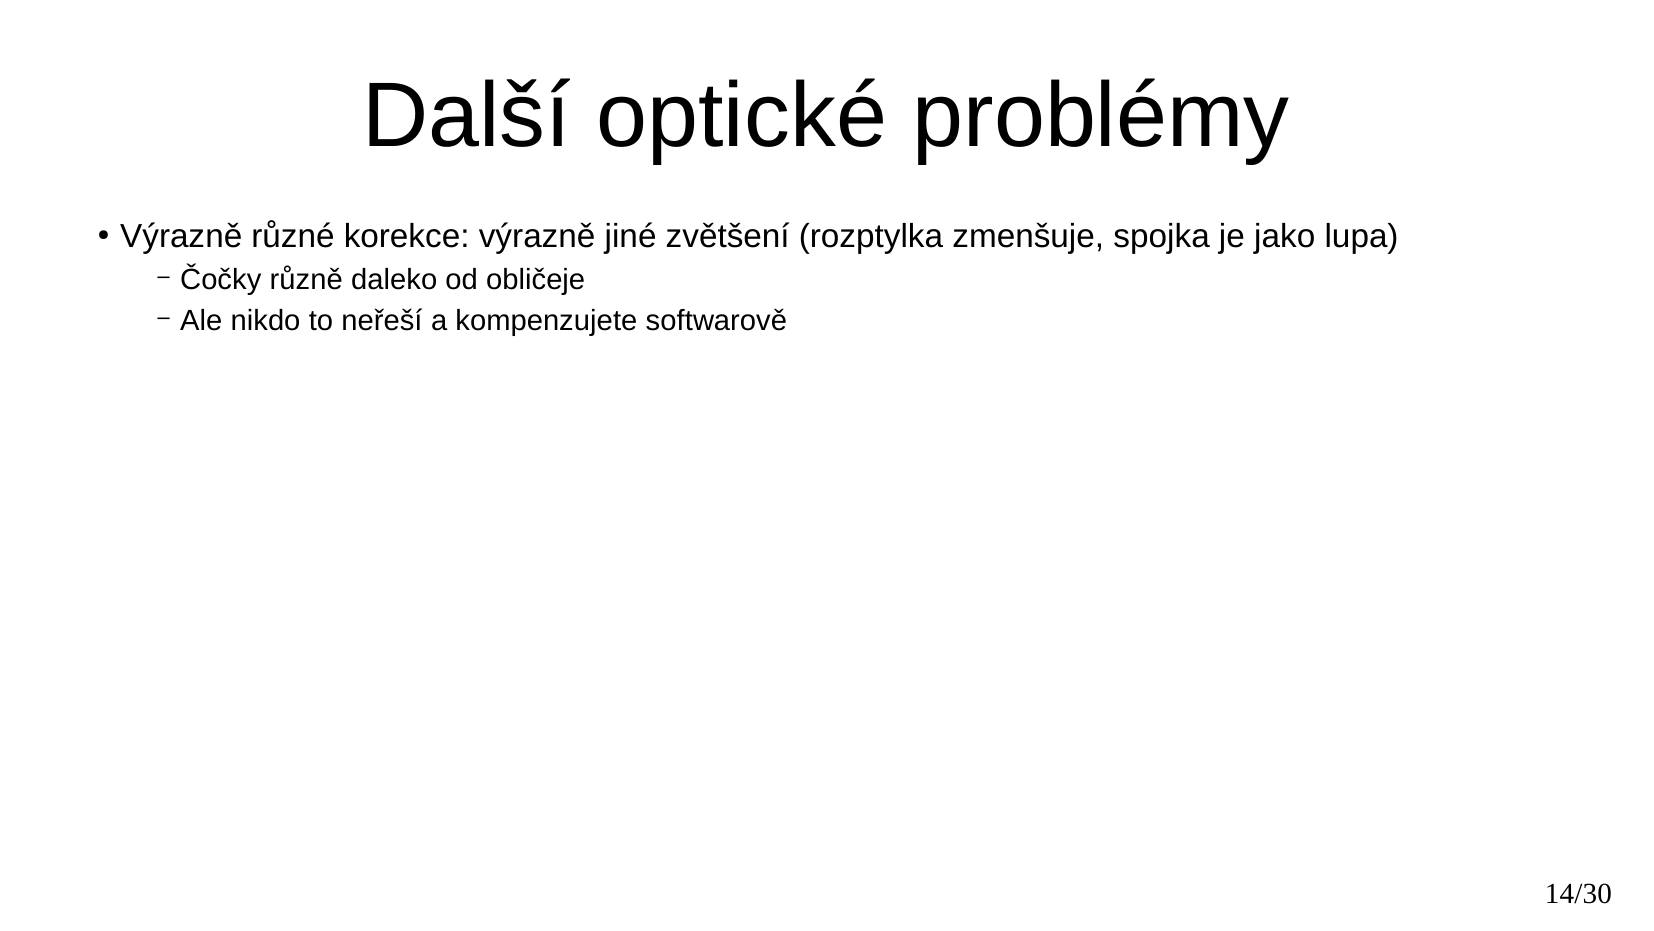

# Další optické problémy
Výrazně různé korekce: výrazně jiné zvětšení (rozptylka zmenšuje, spojka je jako lupa)
Čočky různě daleko od obličeje
Ale nikdo to neřeší a kompenzujete softwarově
14